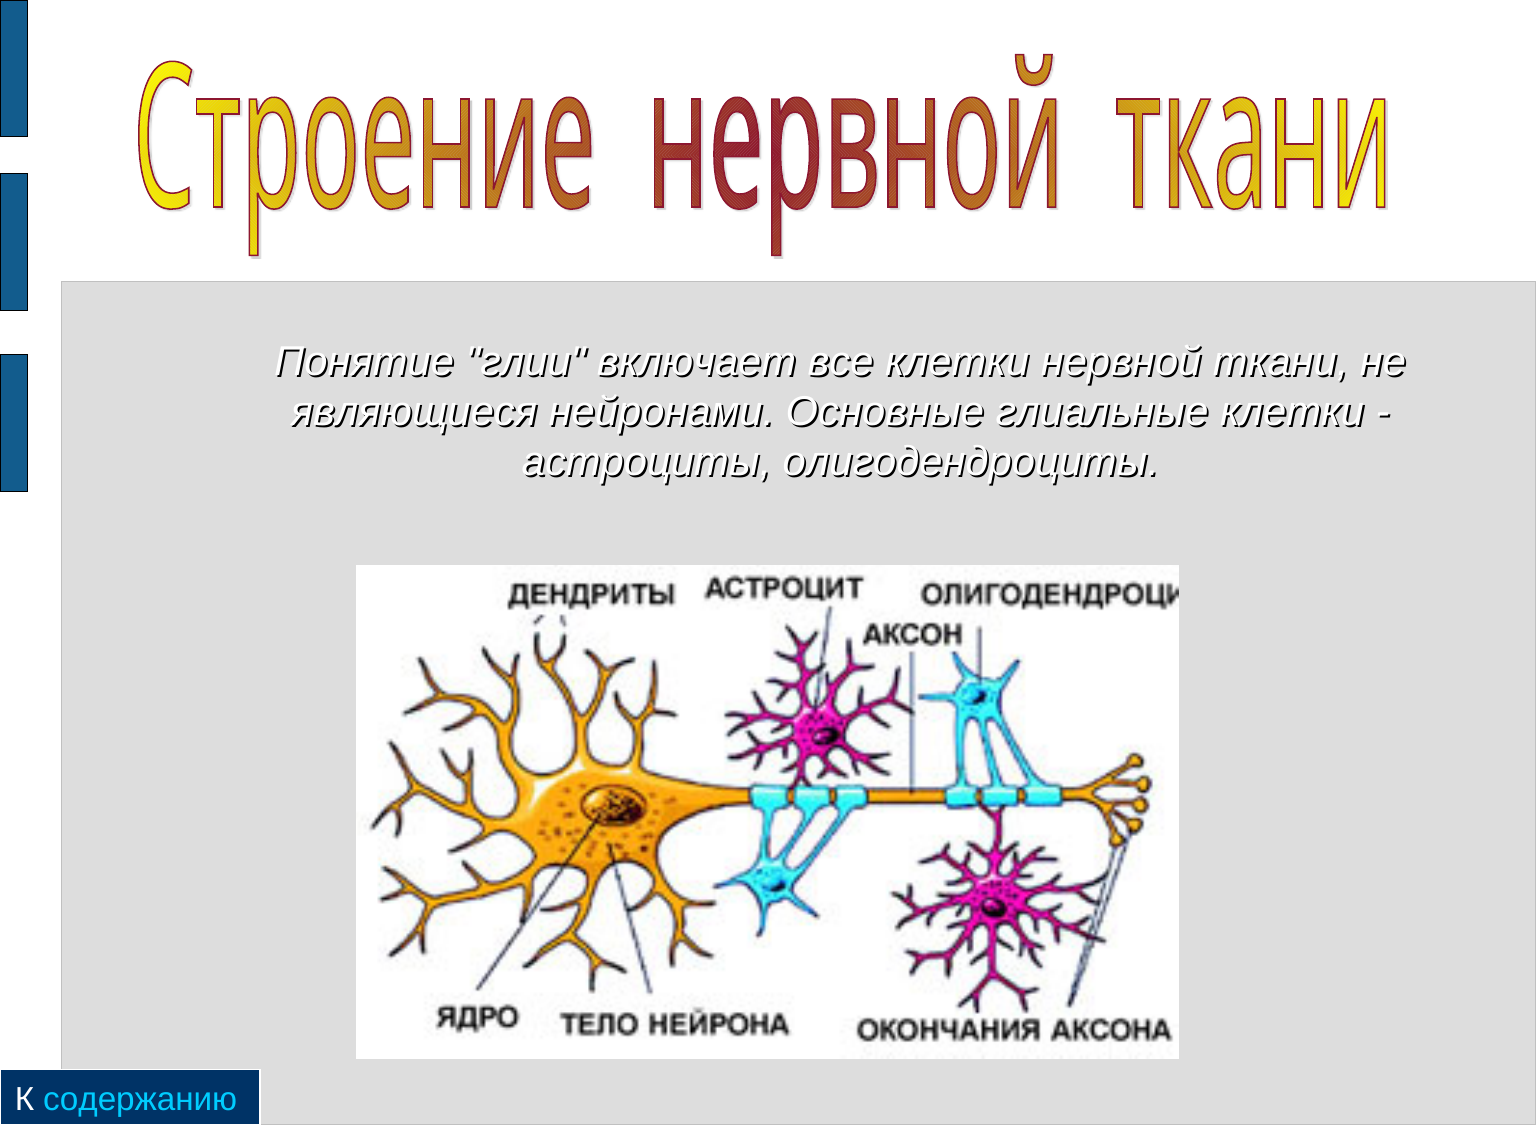

Строение нервной ткани
Понятие "глии" включает все клетки нервной ткани, не являющиеся нейронами. Основные глиальные клетки - астроциты, олигодендроциты.
К содержанию